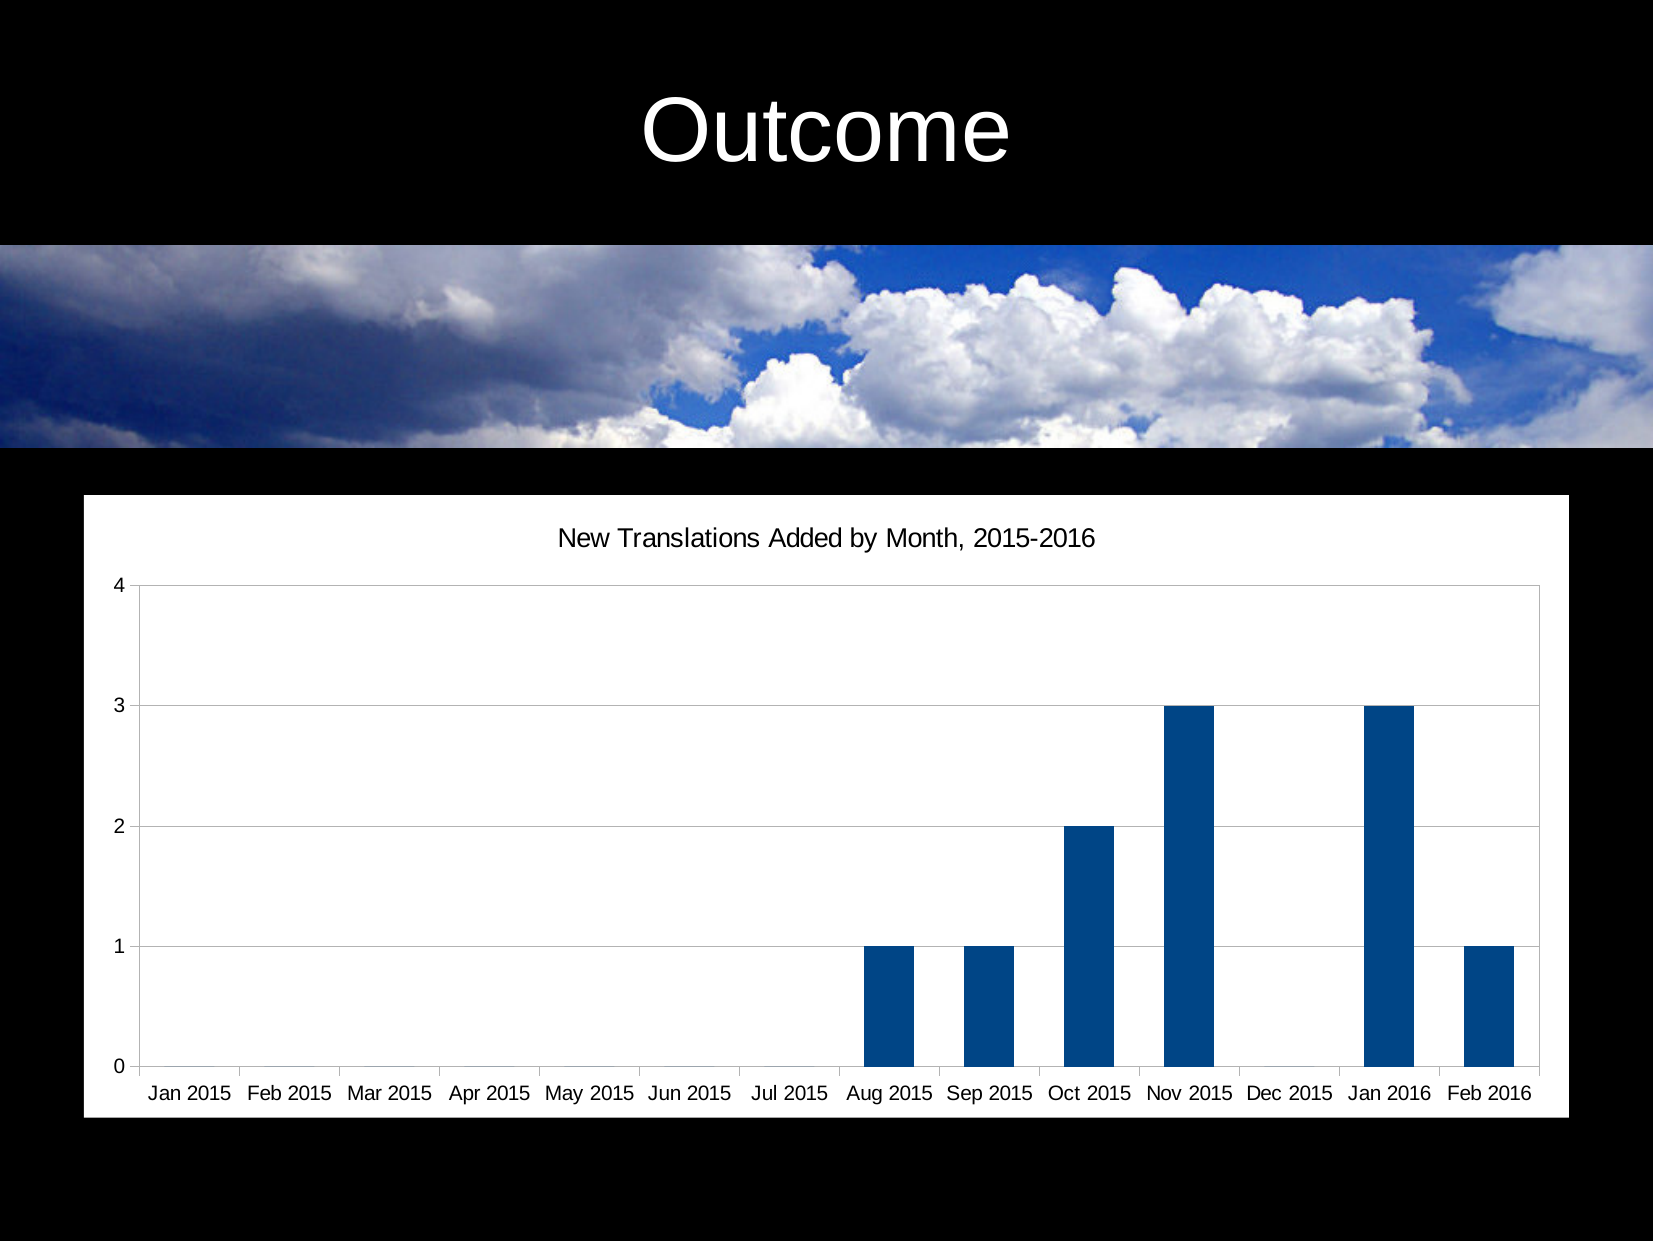

# Outcome
### Chart: New Translations Added by Month, 2015-2016
| Category | Count |
|---|---|
| 42005 | 0.0 |
| 42036 | 0.0 |
| Mar 2015 | 0.0 |
| Apr 2015 | 0.0 |
| May 2015 | 0.0 |
| Jun 2015 | 0.0 |
| Jul 2015 | 0.0 |
| Aug 2015 | 1.0 |
| Sep 2015 | 1.0 |
| Oct 2015 | 2.0 |
| Nov 2015 | 3.0 |
| Dec 2015 | 0.0 |
| Jan 2016 | 3.0 |
| Feb 2016 | 1.0 |